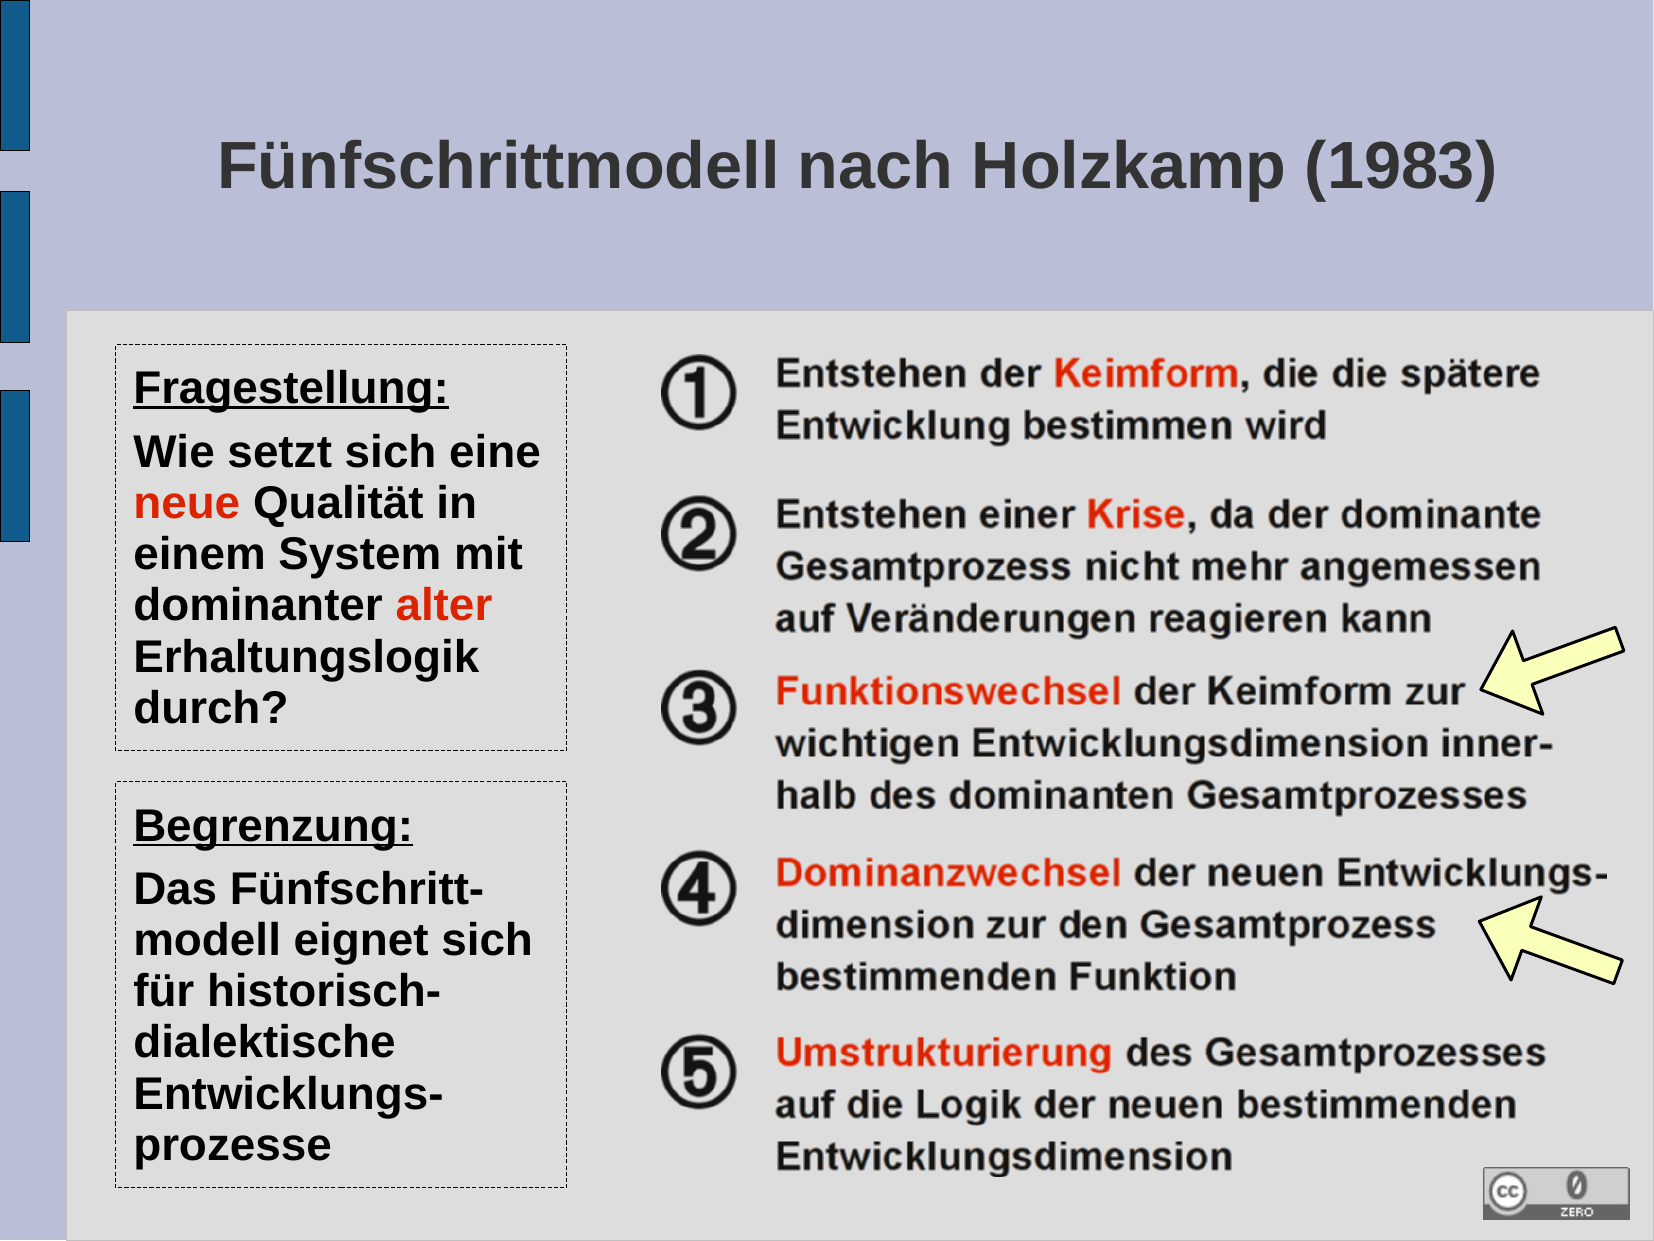

# Fünfschrittmodell nach Holzkamp (1983)
Fragestellung:
Wie setzt sich eine neue Qualität in einem System mit dominanter alter Erhaltungslogik durch?
Begrenzung:
Das Fünfschritt-modell eignet sich für historisch-dialektische Entwicklungs-prozesse